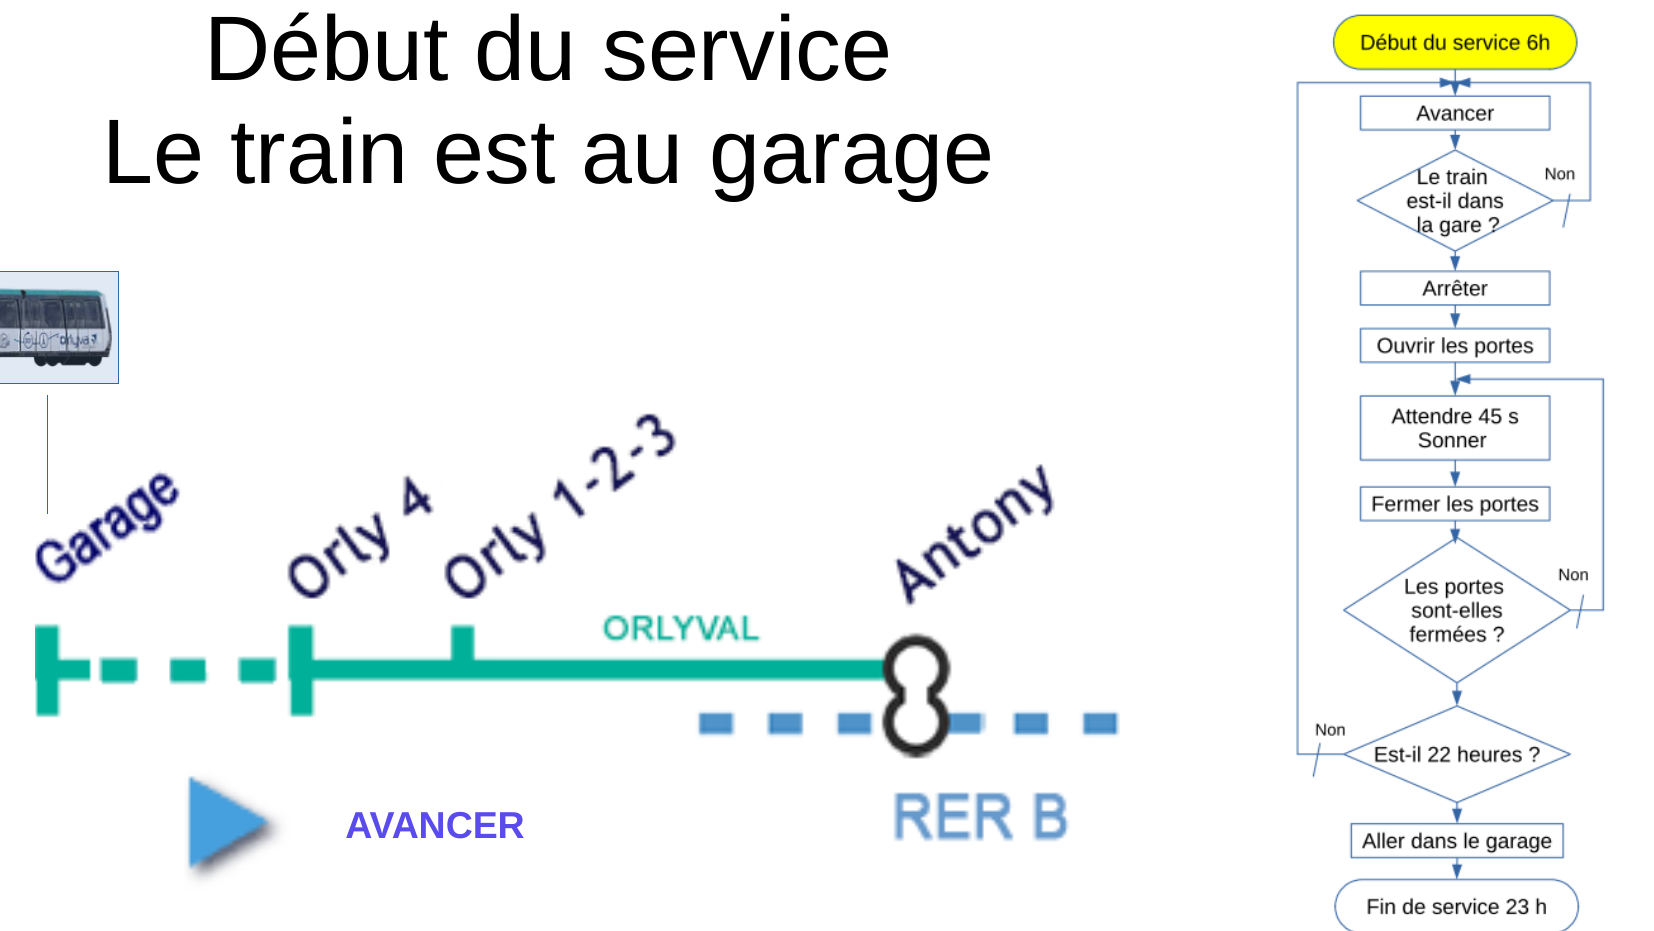

# Début du service Le train est au garage
AVANCER